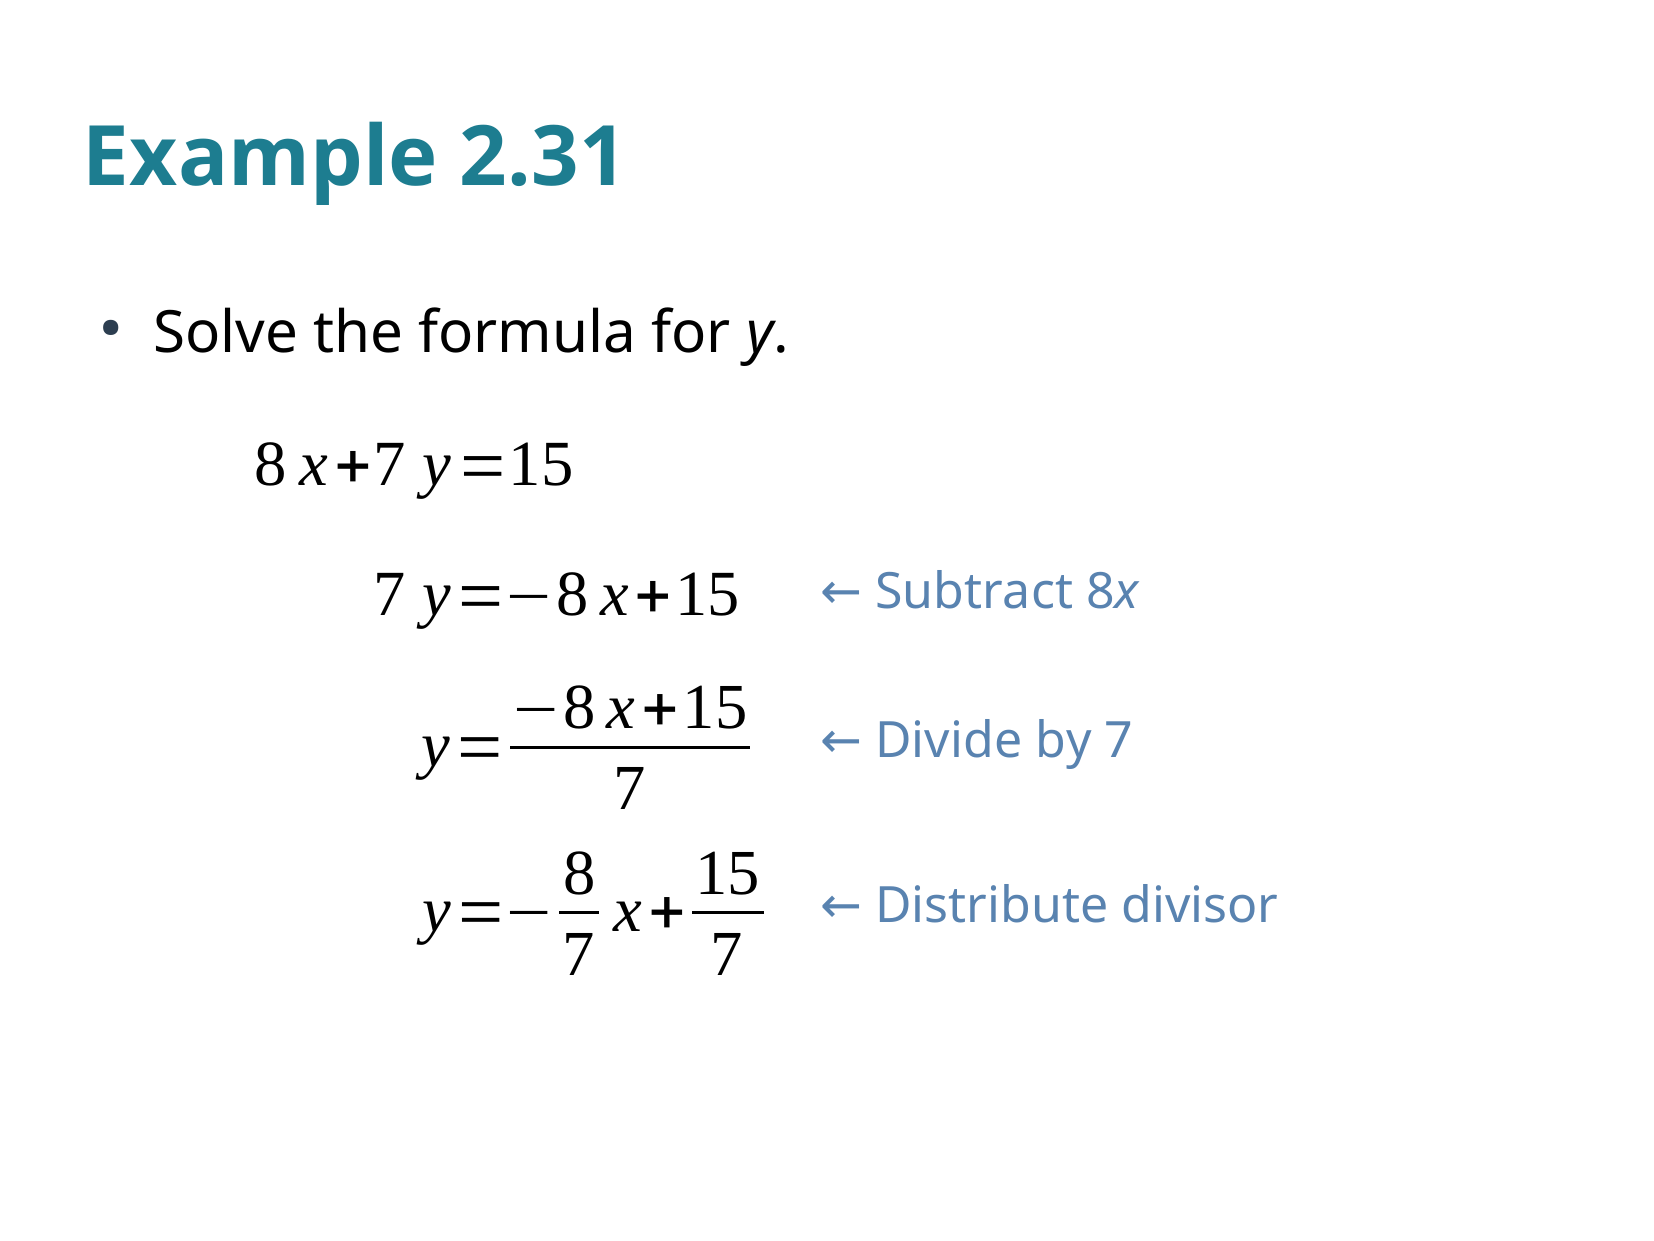

# Example 2.31
Solve the formula for y.
← Subtract 8x
← Divide by 7
← Distribute divisor